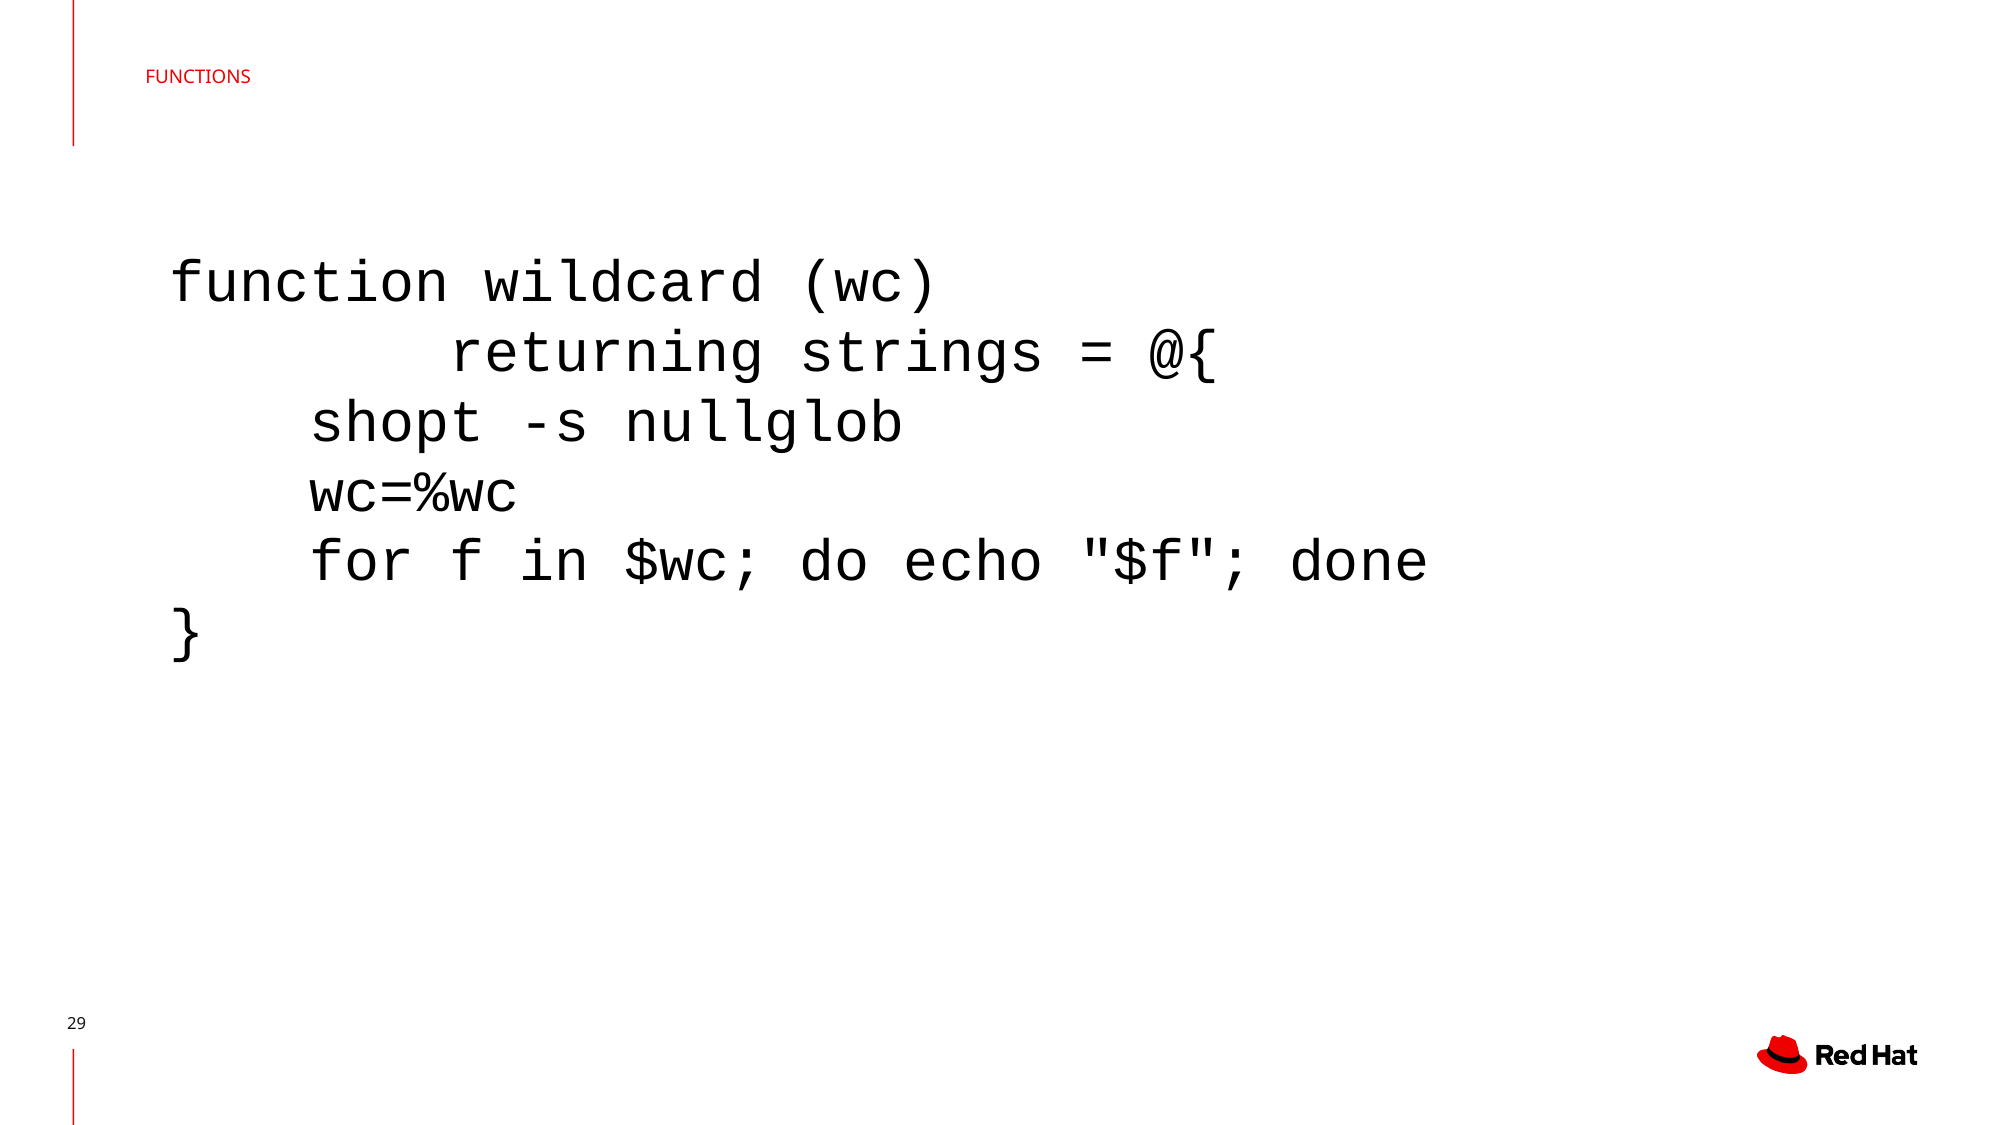

FUNCTIONS
function wildcard (wc)
 returning strings = @{
 shopt -s nullglob
 wc=%wc
 for f in $wc; do echo "$f"; done
}
29